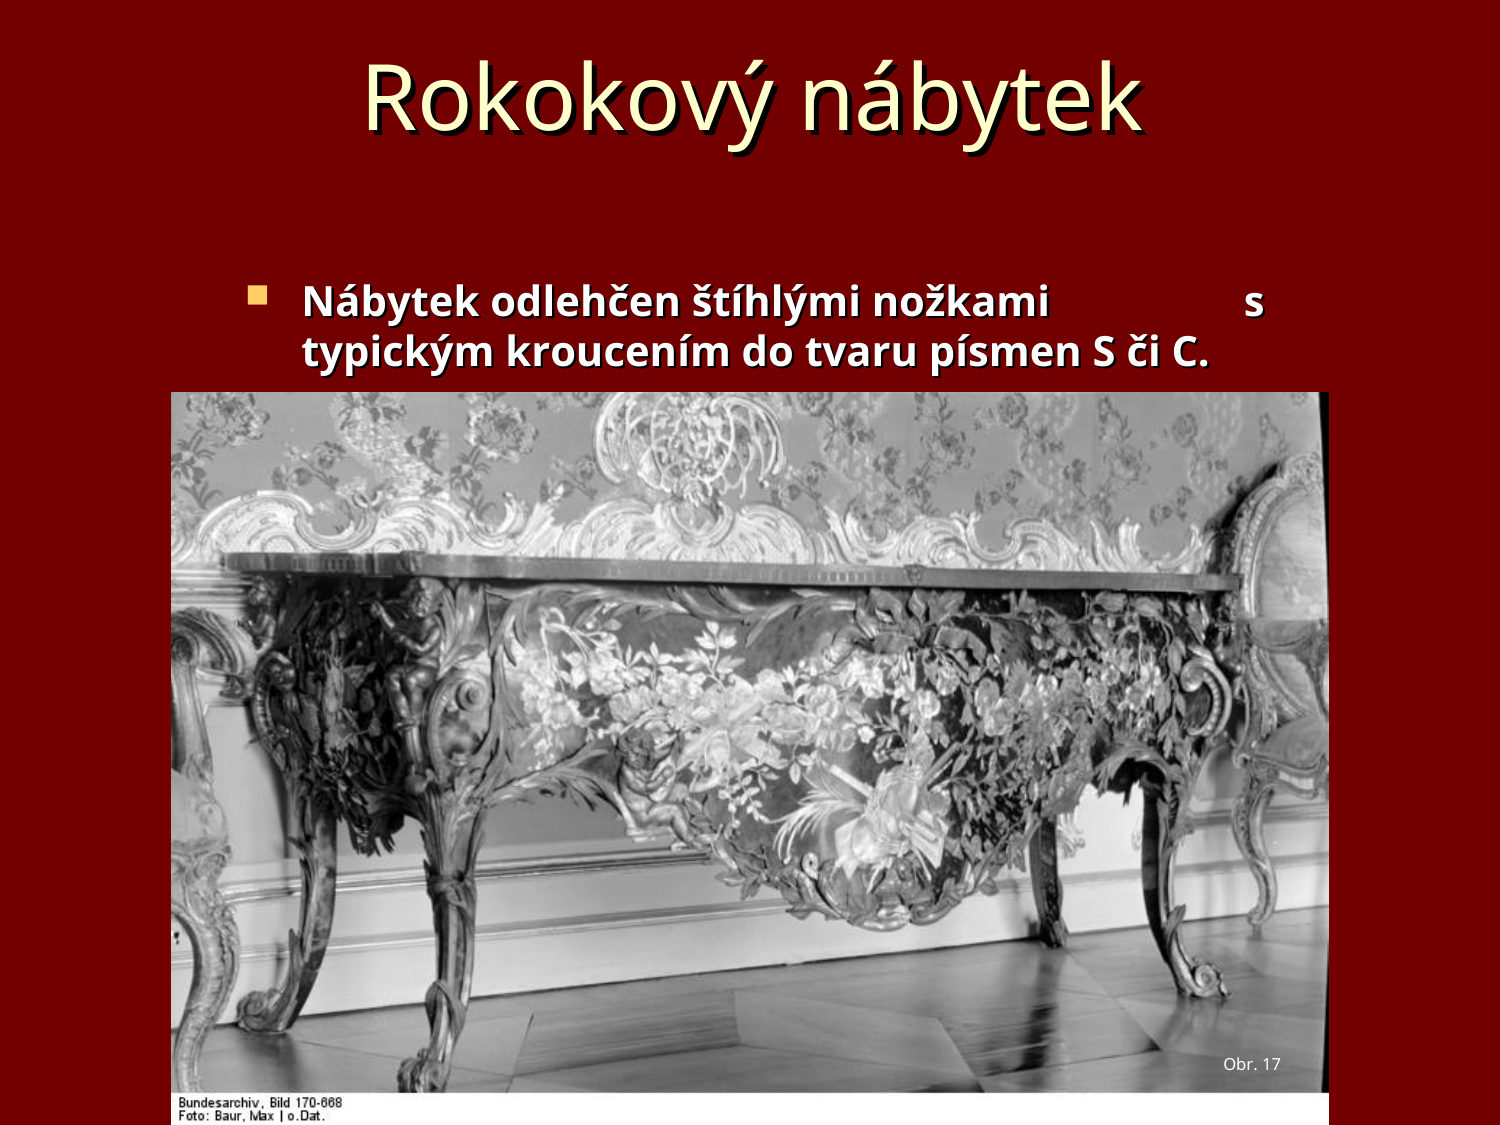

# Rokokový nábytek
Nábytek odlehčen štíhlými nožkami s typickým kroucením do tvaru písmen S či C.
Obr. 17